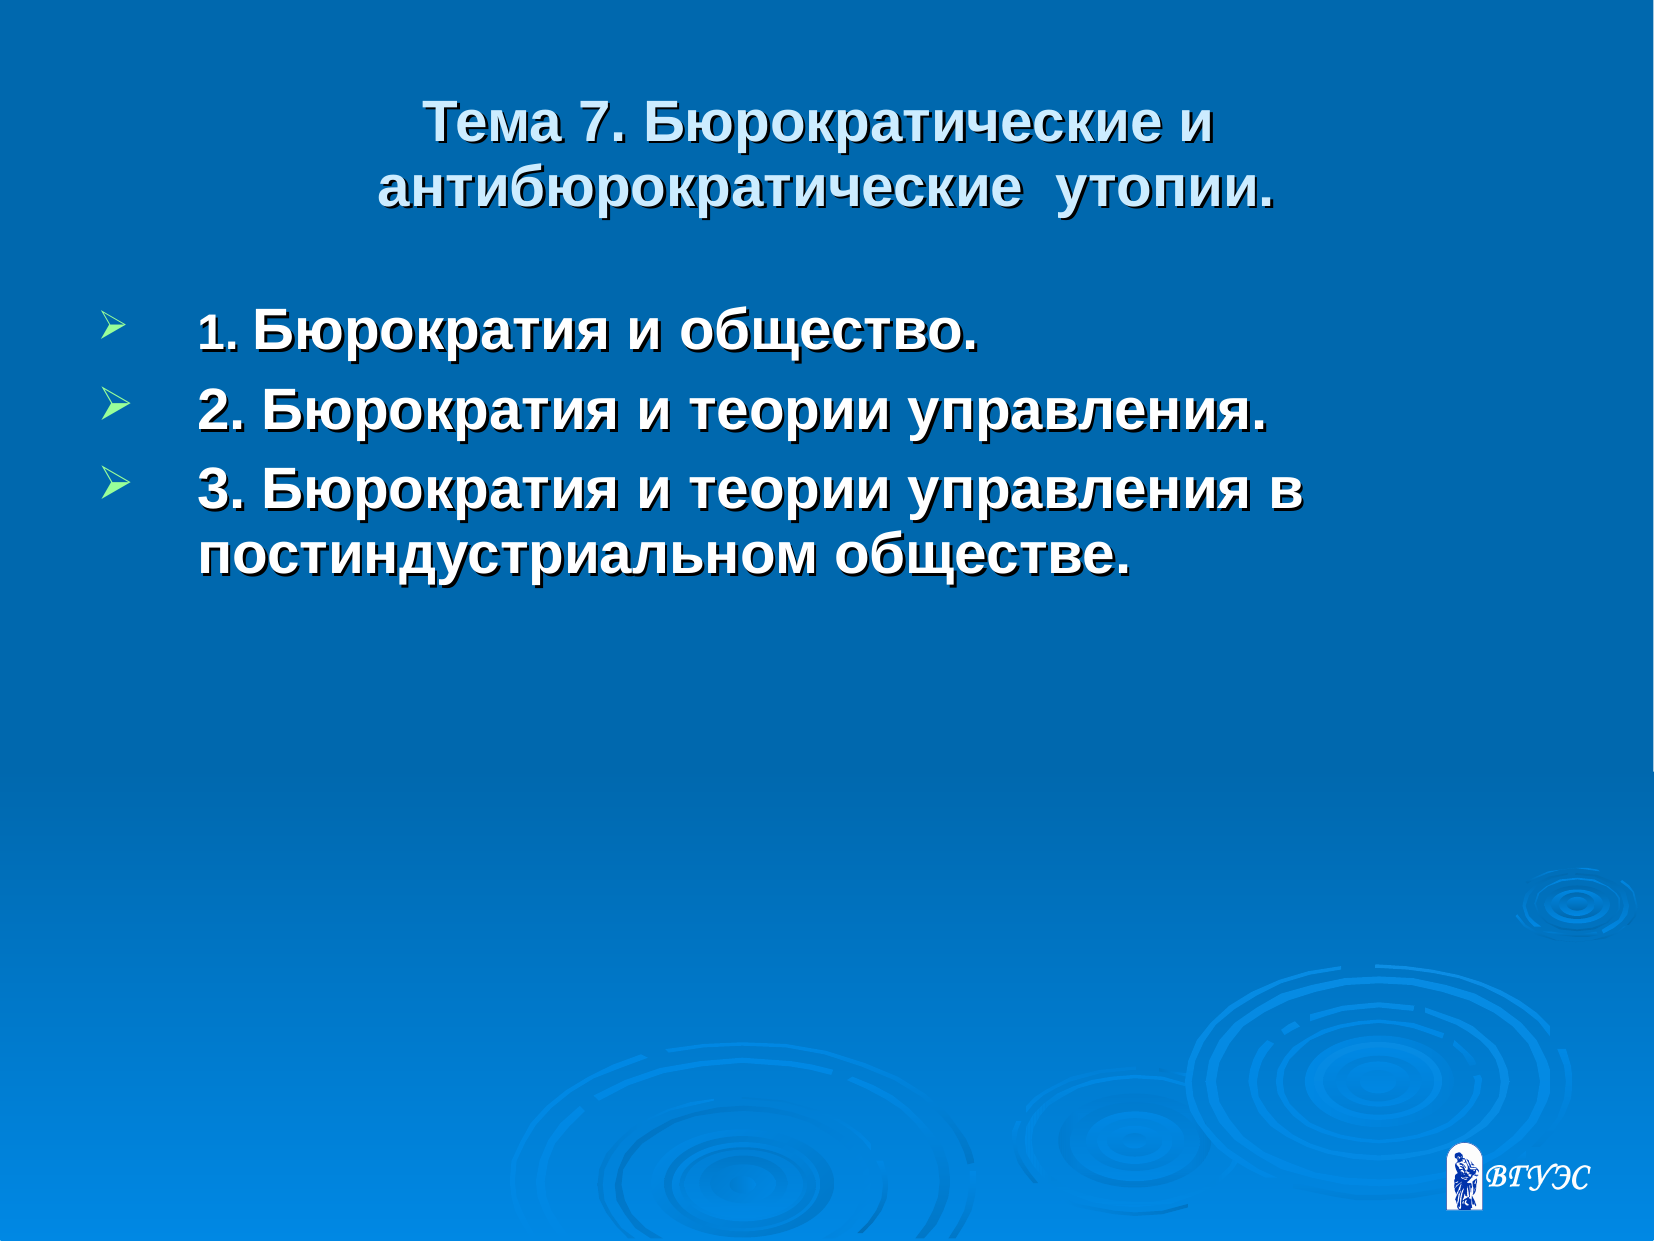

# Тема 7. Бюрократические и антибюрократические утопии.
1. Бюрократия и общество.
2. Бюрократия и теории управления.
3. Бюрократия и теории управления в постиндустриальном обществе.